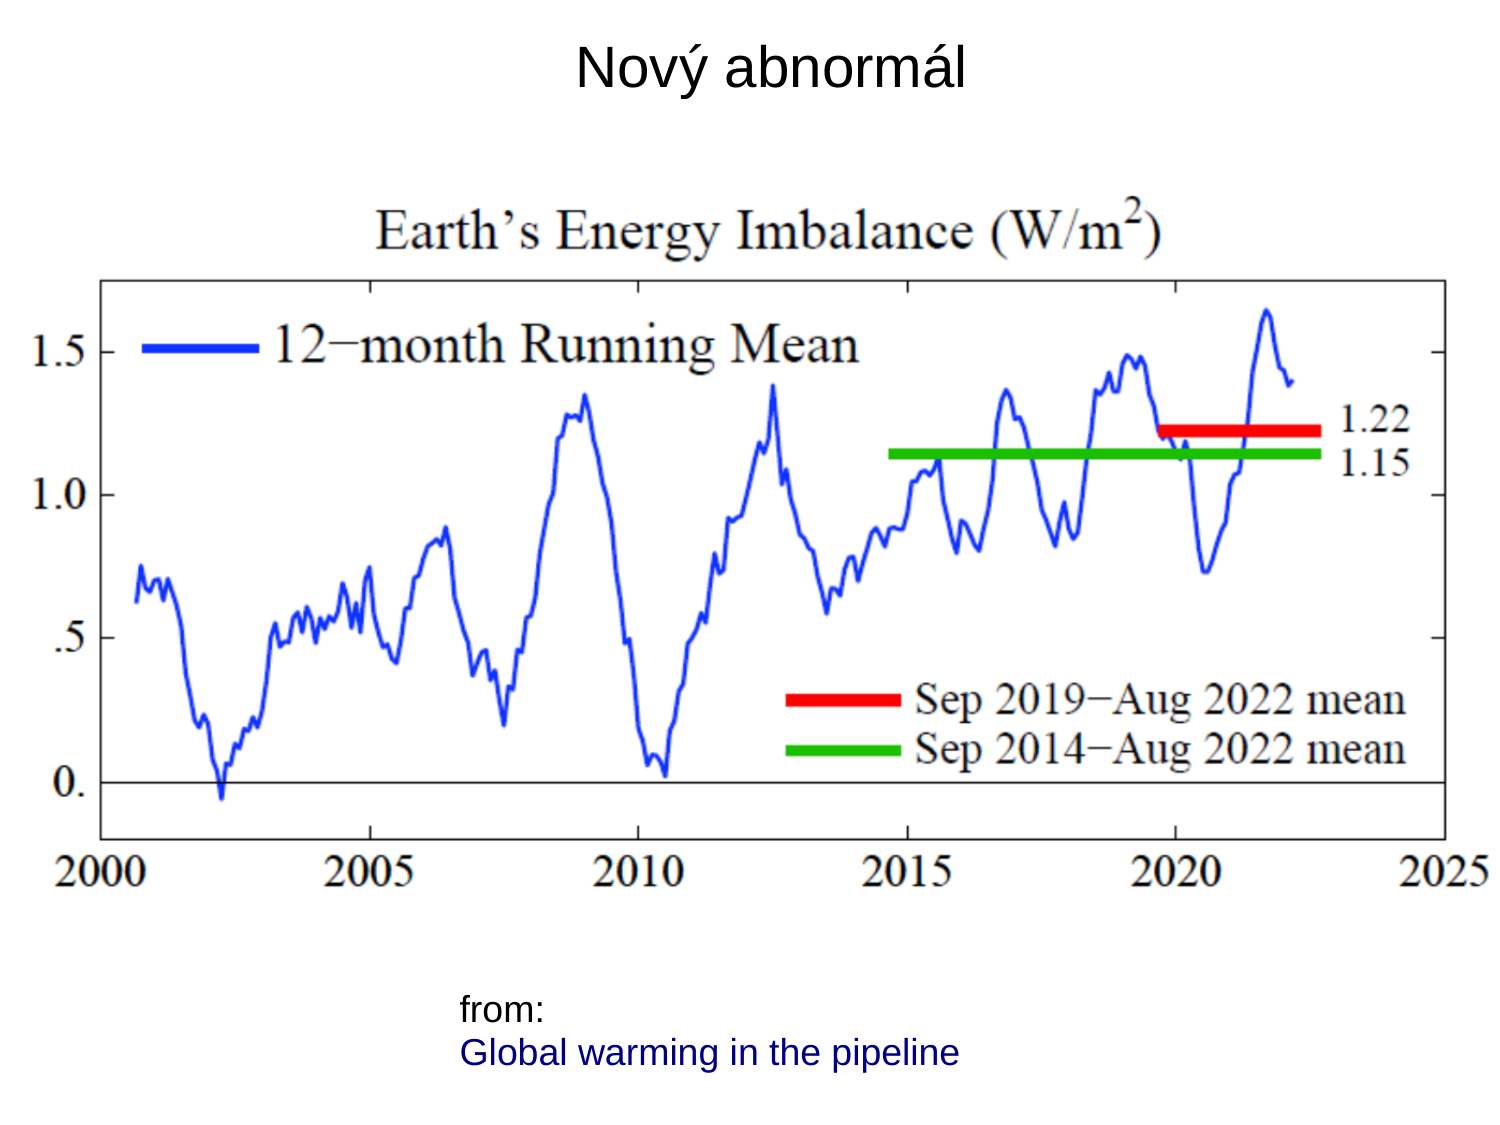

#
Nový abnormál
from: Global warming in the pipeline